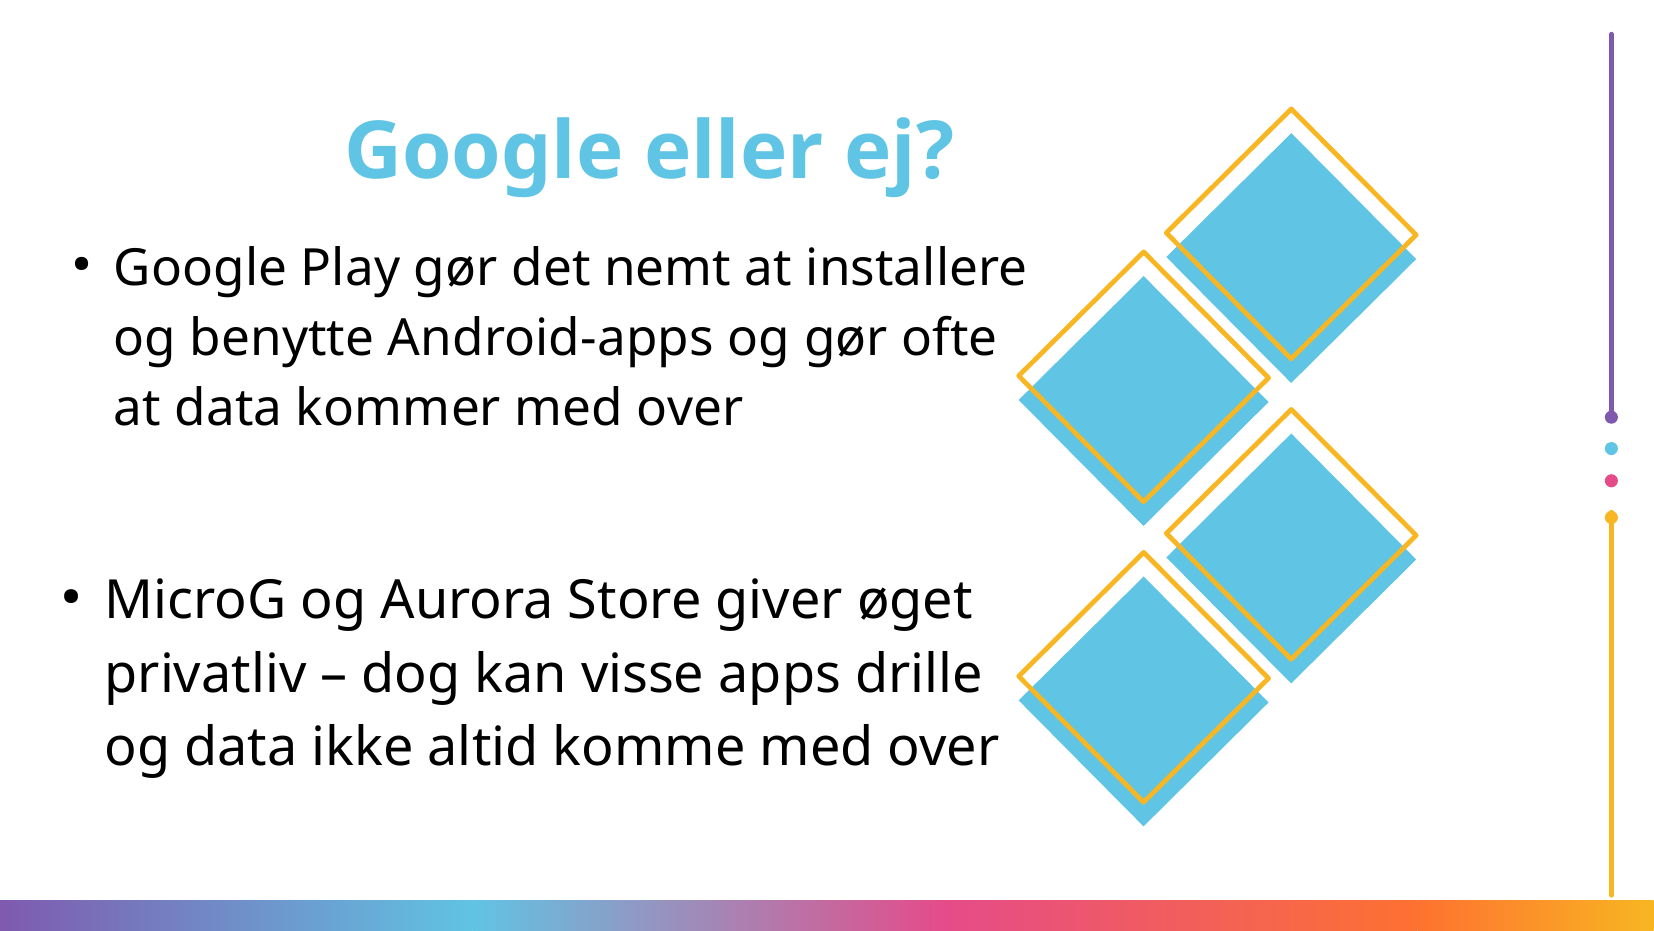

# Google eller ej?
Google Play gør det nemt at installere og benytte Android-apps og gør ofte at data kommer med over
MicroG og Aurora Store giver øget privatliv – dog kan visse apps drille og data ikke altid komme med over